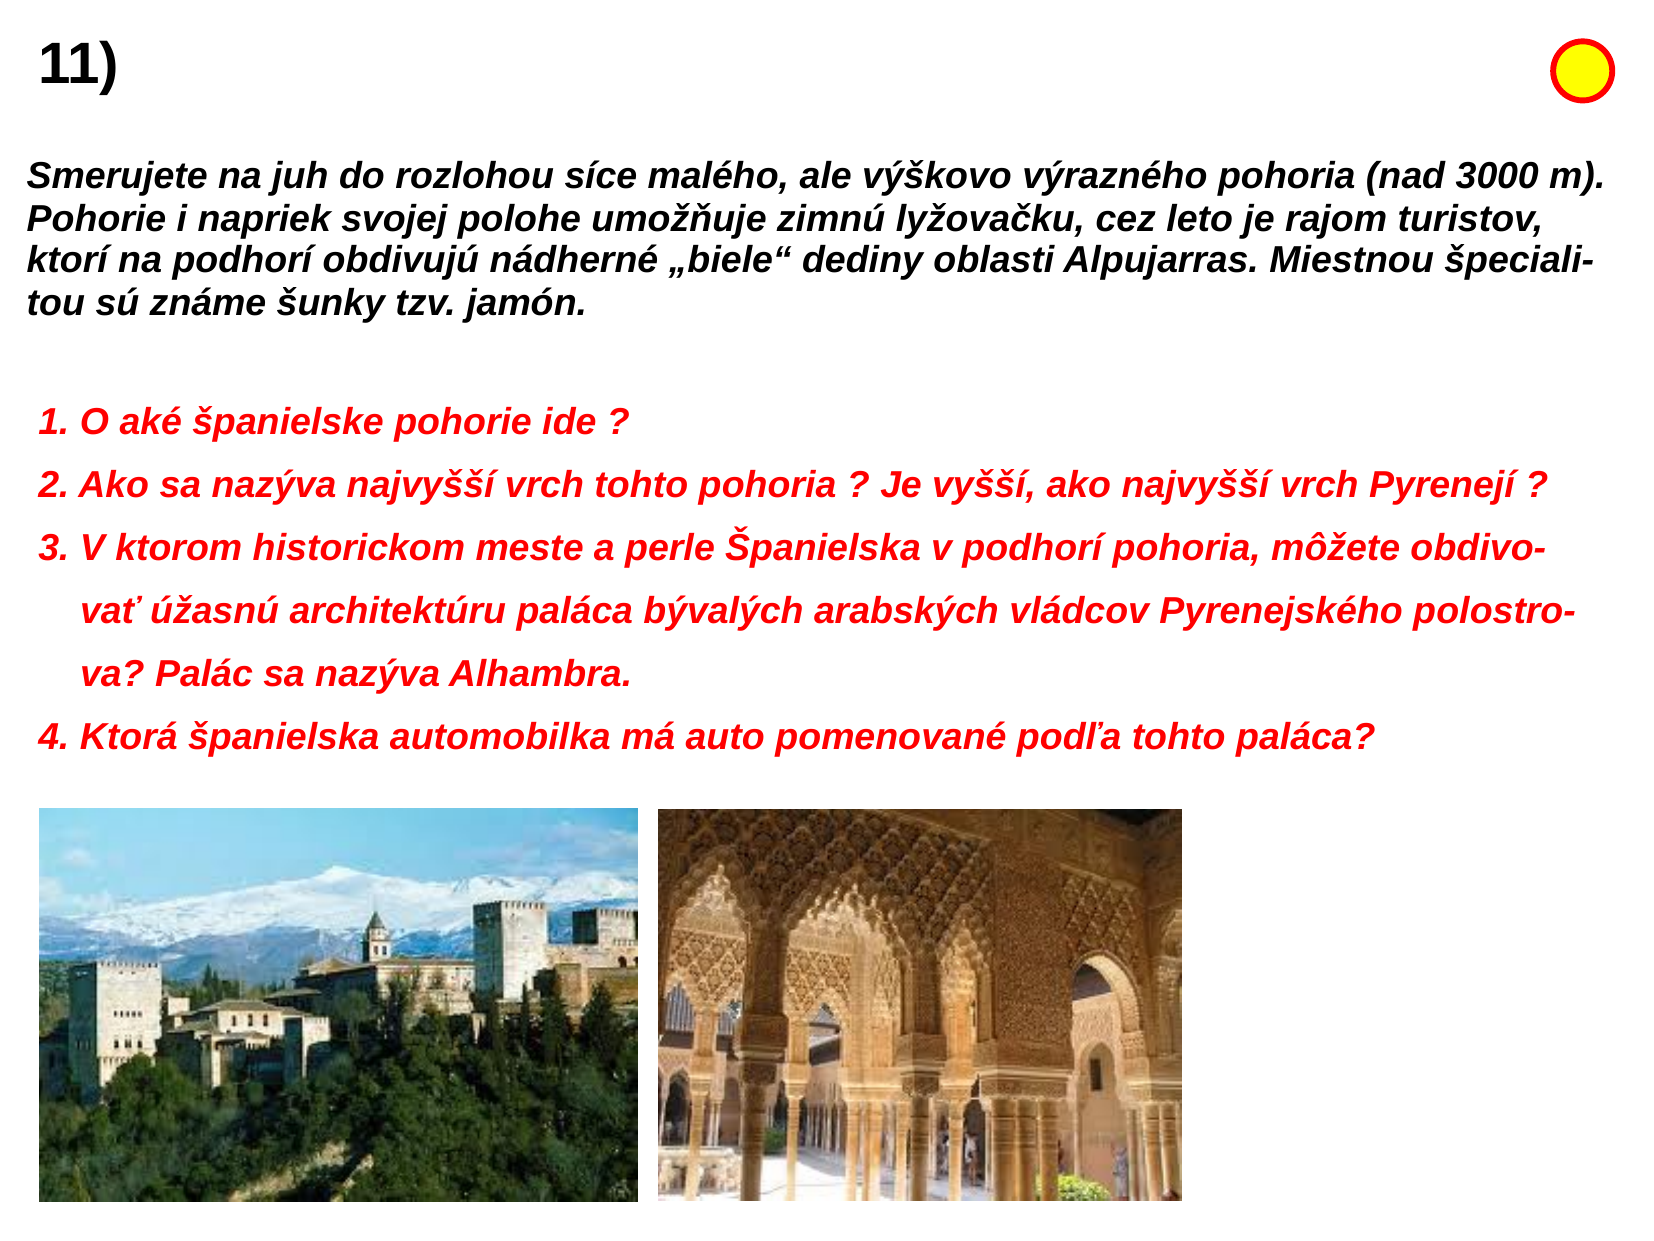

11)
Smerujete na juh do rozlohou síce malého, ale výškovo výrazného pohoria (nad 3000 m).
Pohorie i napriek svojej polohe umožňuje zimnú lyžovačku, cez leto je rajom turistov,
ktorí na podhorí obdivujú nádherné „biele“ dediny oblasti Alpujarras. Miestnou špeciali-
tou sú známe šunky tzv. jamón.
1. O aké španielske pohorie ide ?
2. Ako sa nazýva najvyšší vrch tohto pohoria ? Je vyšší, ako najvyšší vrch Pyrenejí ?
3. V ktorom historickom meste a perle Španielska v podhorí pohoria, môžete obdivo-
 vať úžasnú architektúru paláca bývalých arabských vládcov Pyrenejského polostro-
 va? Palác sa nazýva Alhambra.
4. Ktorá španielska automobilka má auto pomenované podľa tohto paláca?